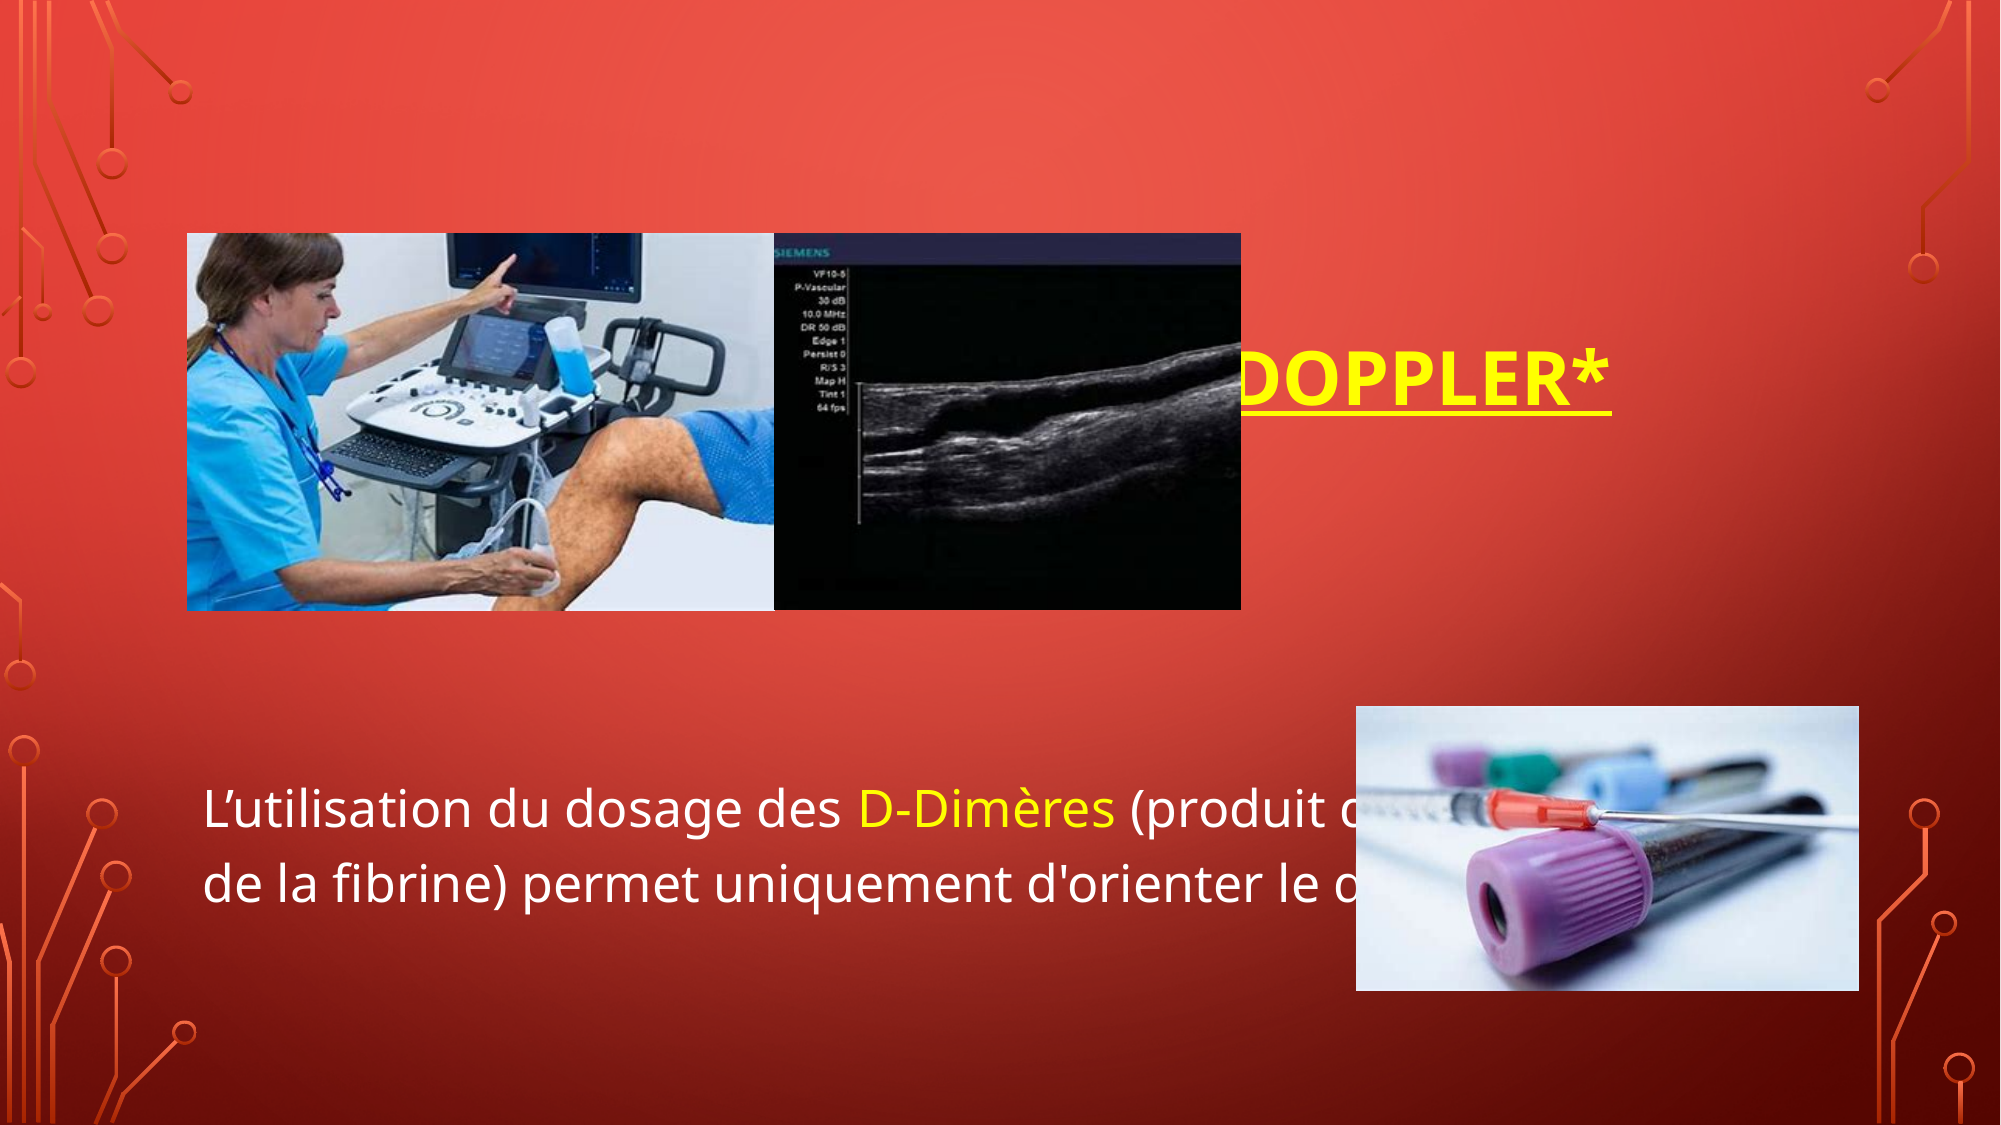

# MTEV: Diagnostic : *ECHO DOPPLER*
L’utilisation du dosage des D-Dimères (produit de la dégradation de la fibrine) permet uniquement d'orienter le diagnostic.